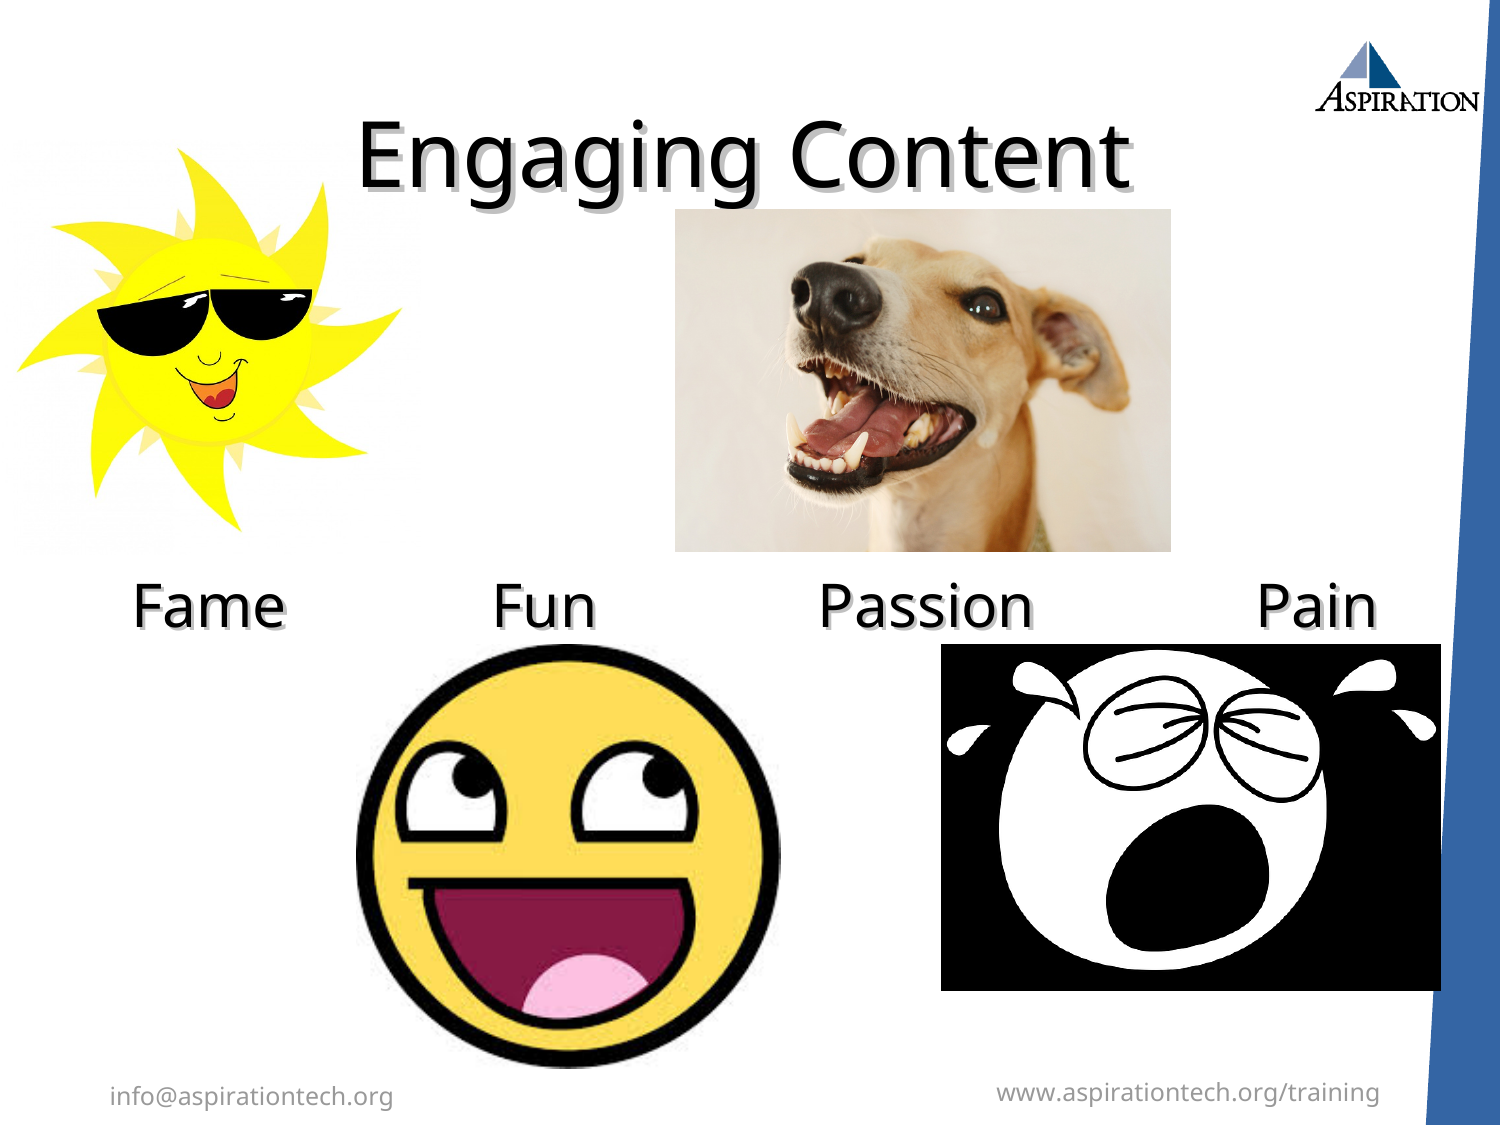

# Engaging Content
Fame Fun Passion Pain